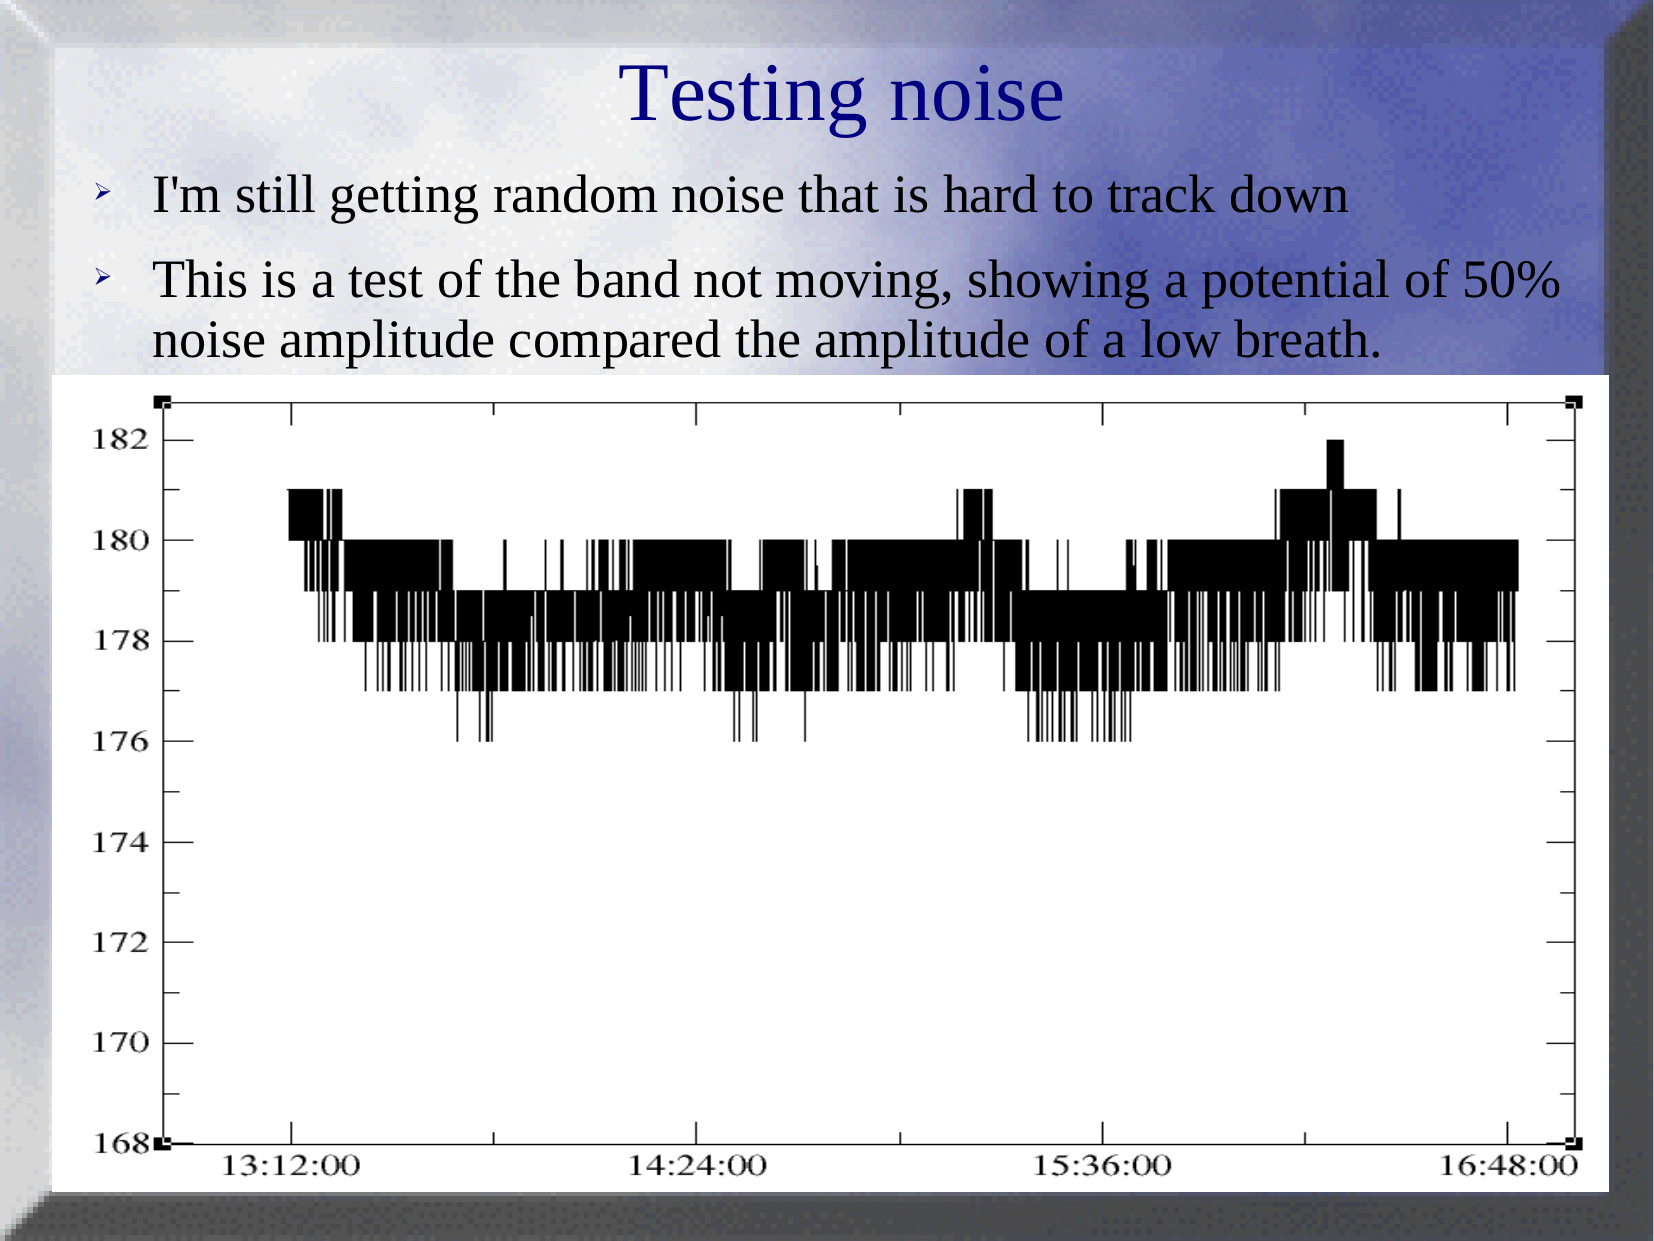

# Testing noise
I'm still getting random noise that is hard to track down
This is a test of the band not moving, showing a potential of 50% noise amplitude compared the amplitude of a low breath.